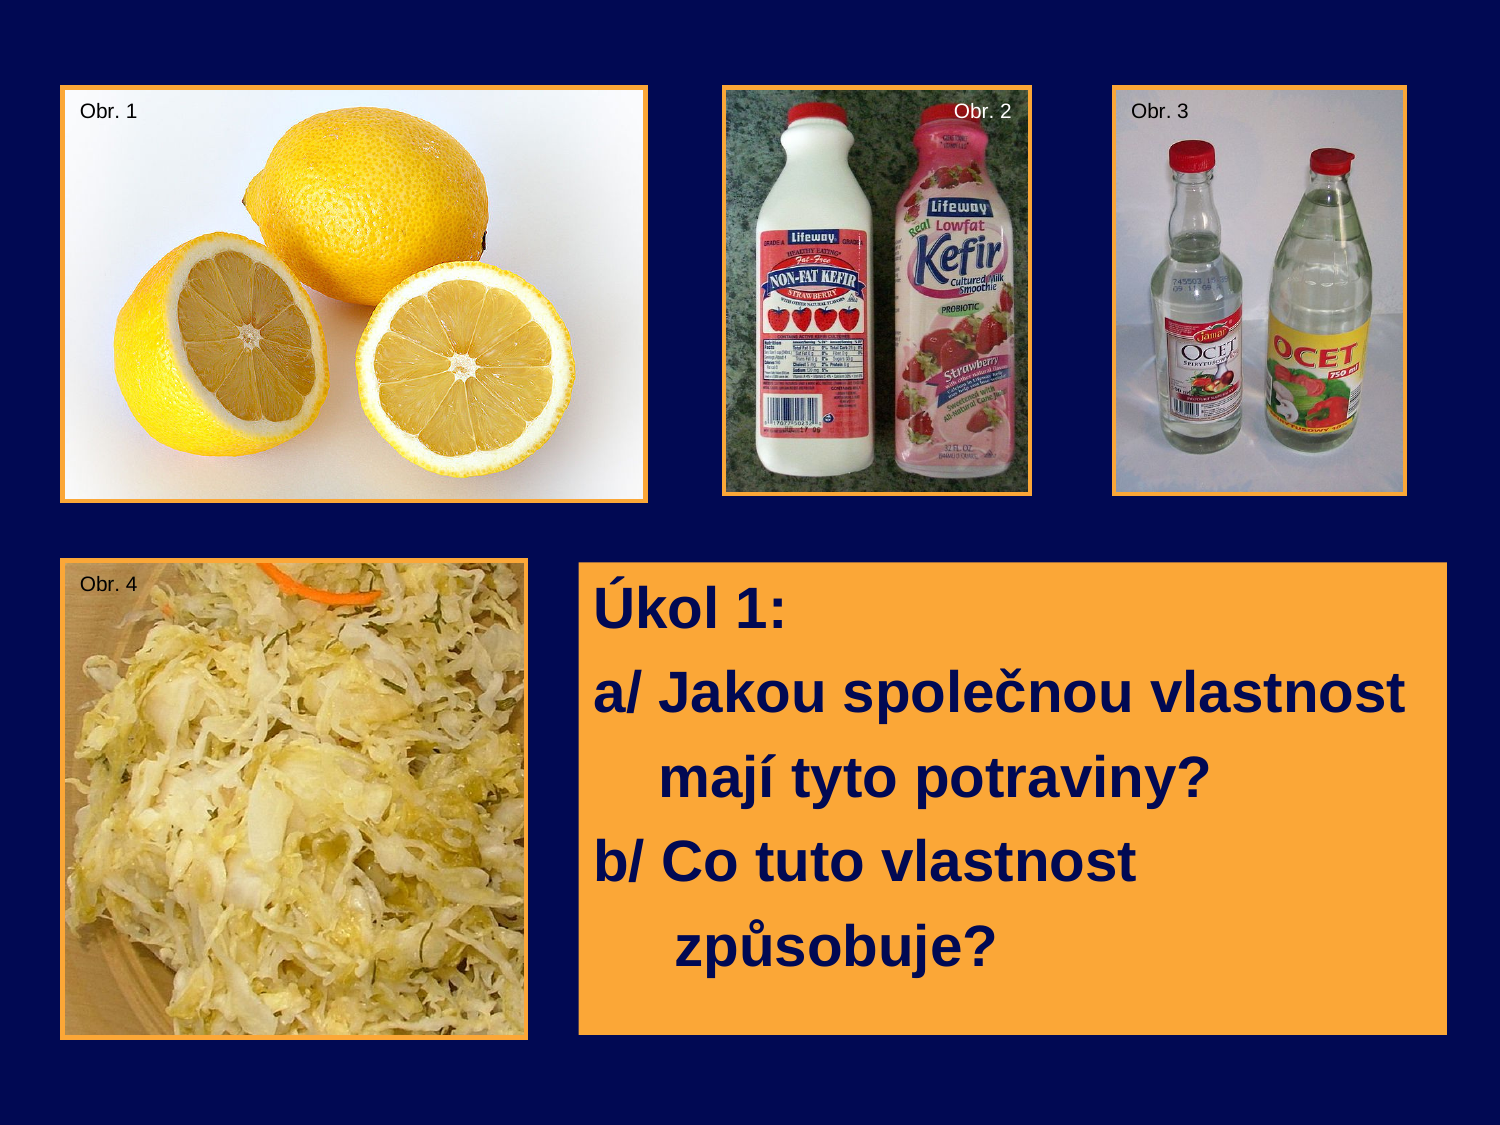

Obr. 1
Obr. 2
Obr. 3
# Úkol 1:
a/ Jakou společnou vlastnost
 mají tyto potraviny?
b/ Co tuto vlastnost
 způsobuje?
Obr. 4